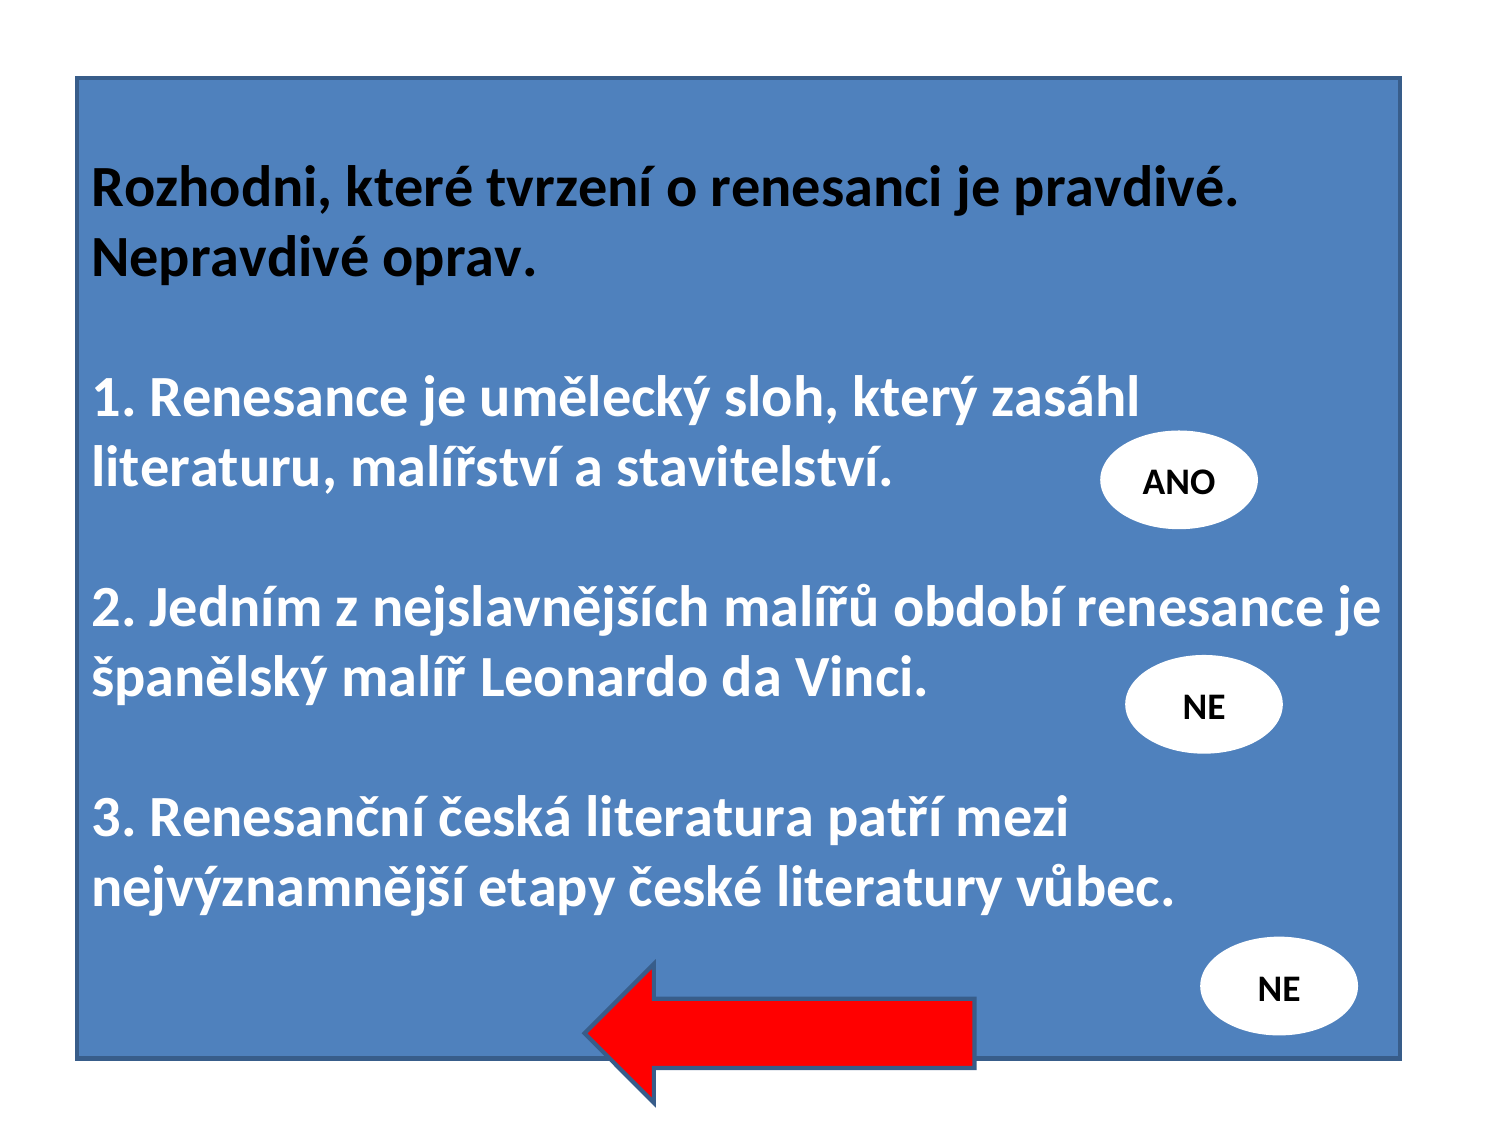

Rozhodni, které tvrzení o renesanci je pravdivé. Nepravdivé oprav.
 Renesance je umělecký sloh, který zasáhl literaturu, malířství a stavitelství.
 Jedním z nejslavnějších malířů období renesance je španělský malíř Leonardo da Vinci.
 Renesanční česká literatura patří mezi nejvýznamnější etapy české literatury vůbec.
#
ANO
NE
NE